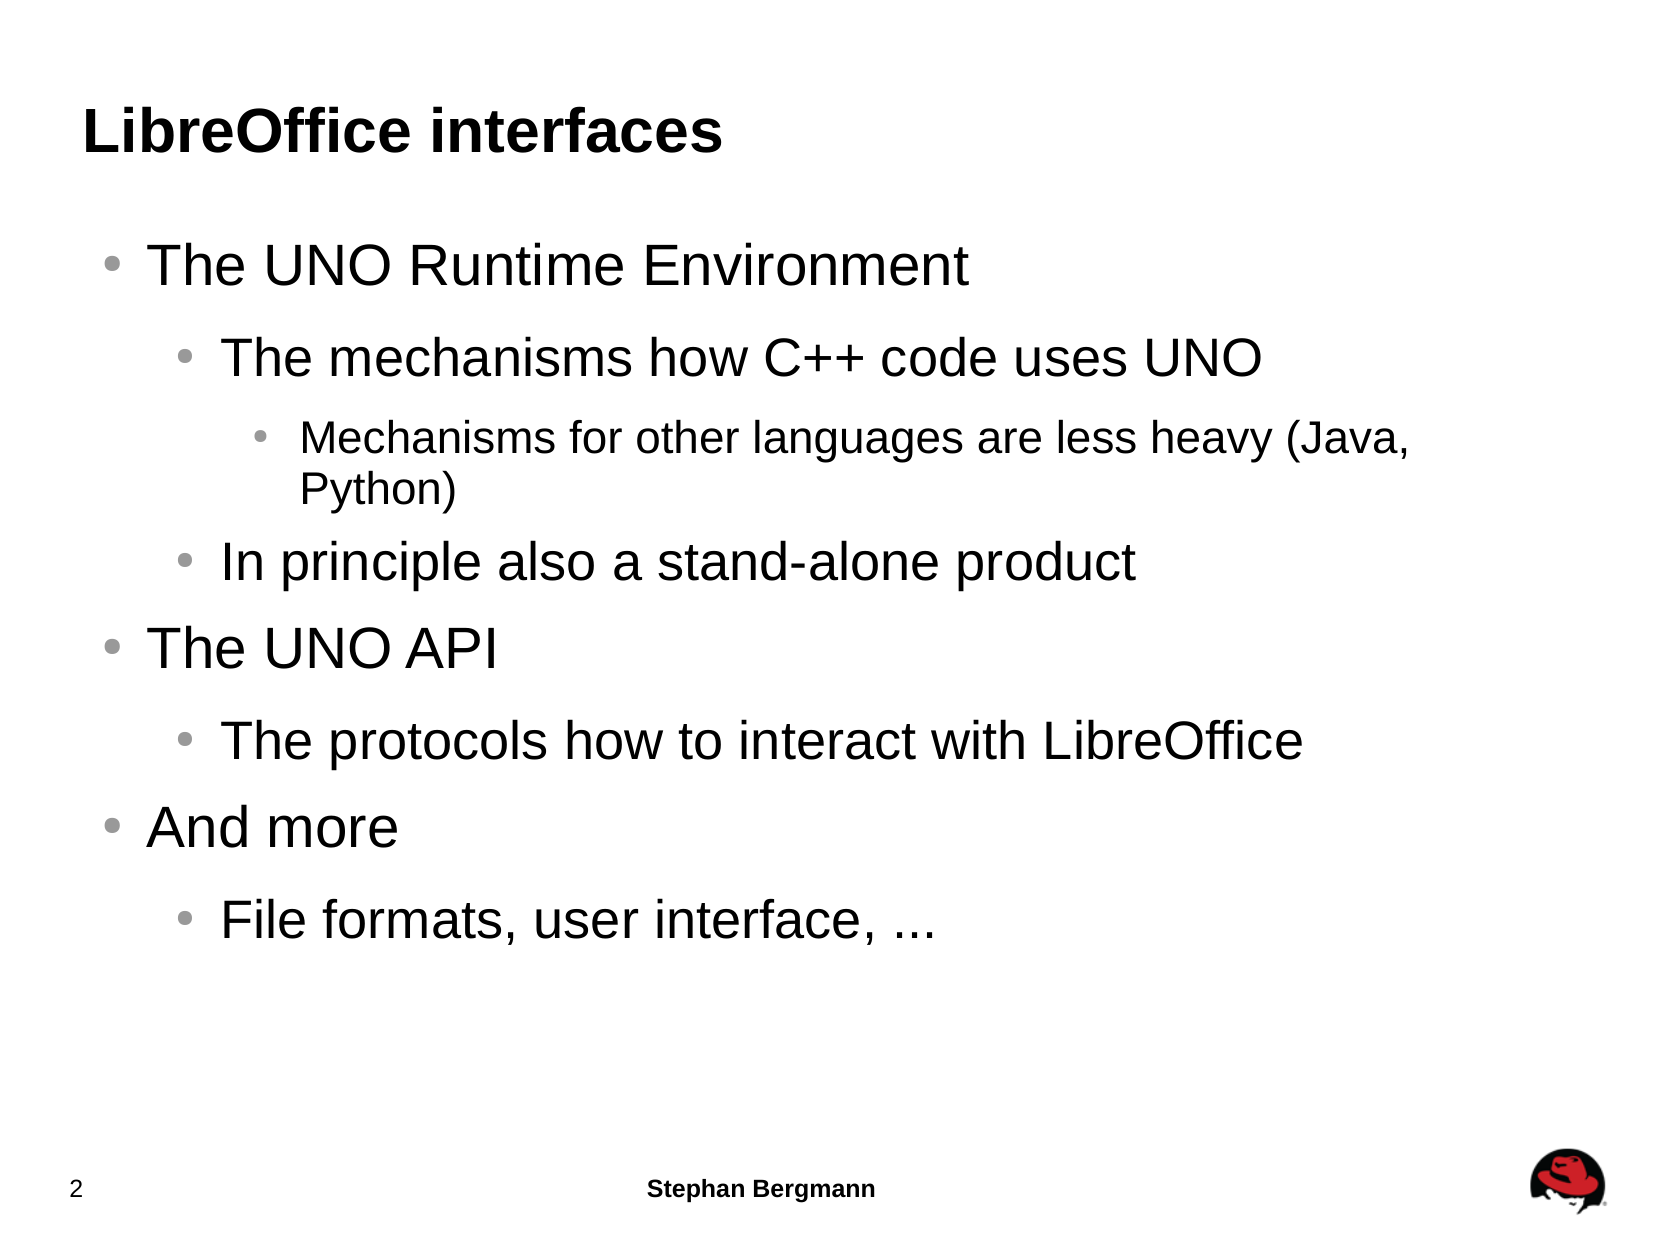

# LibreOffice interfaces
The UNO Runtime Environment
The mechanisms how C++ code uses UNO
Mechanisms for other languages are less heavy (Java, Python)
In principle also a stand-alone product
The UNO API
The protocols how to interact with LibreOffice
And more
File formats, user interface, ...